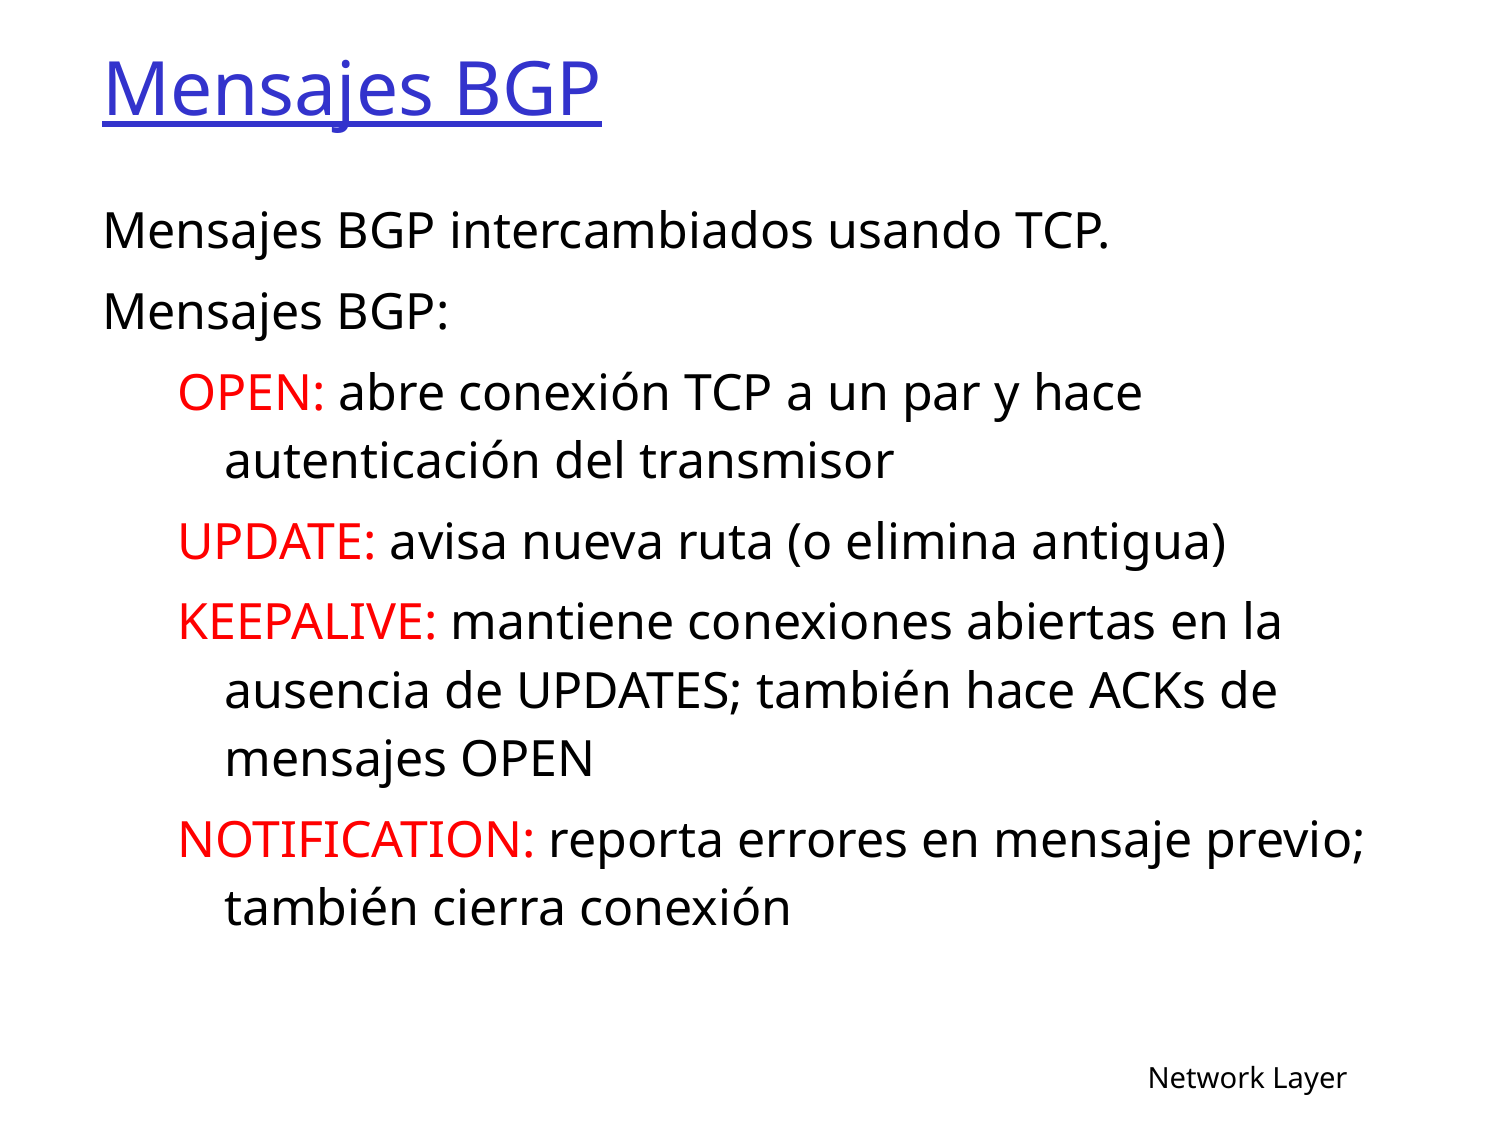

# Mensajes BGP
Mensajes BGP intercambiados usando TCP.
Mensajes BGP:
OPEN: abre conexión TCP a un par y hace autenticación del transmisor
UPDATE: avisa nueva ruta (o elimina antigua)
KEEPALIVE: mantiene conexiones abiertas en la ausencia de UPDATES; también hace ACKs de mensajes OPEN
NOTIFICATION: reporta errores en mensaje previo; también cierra conexión